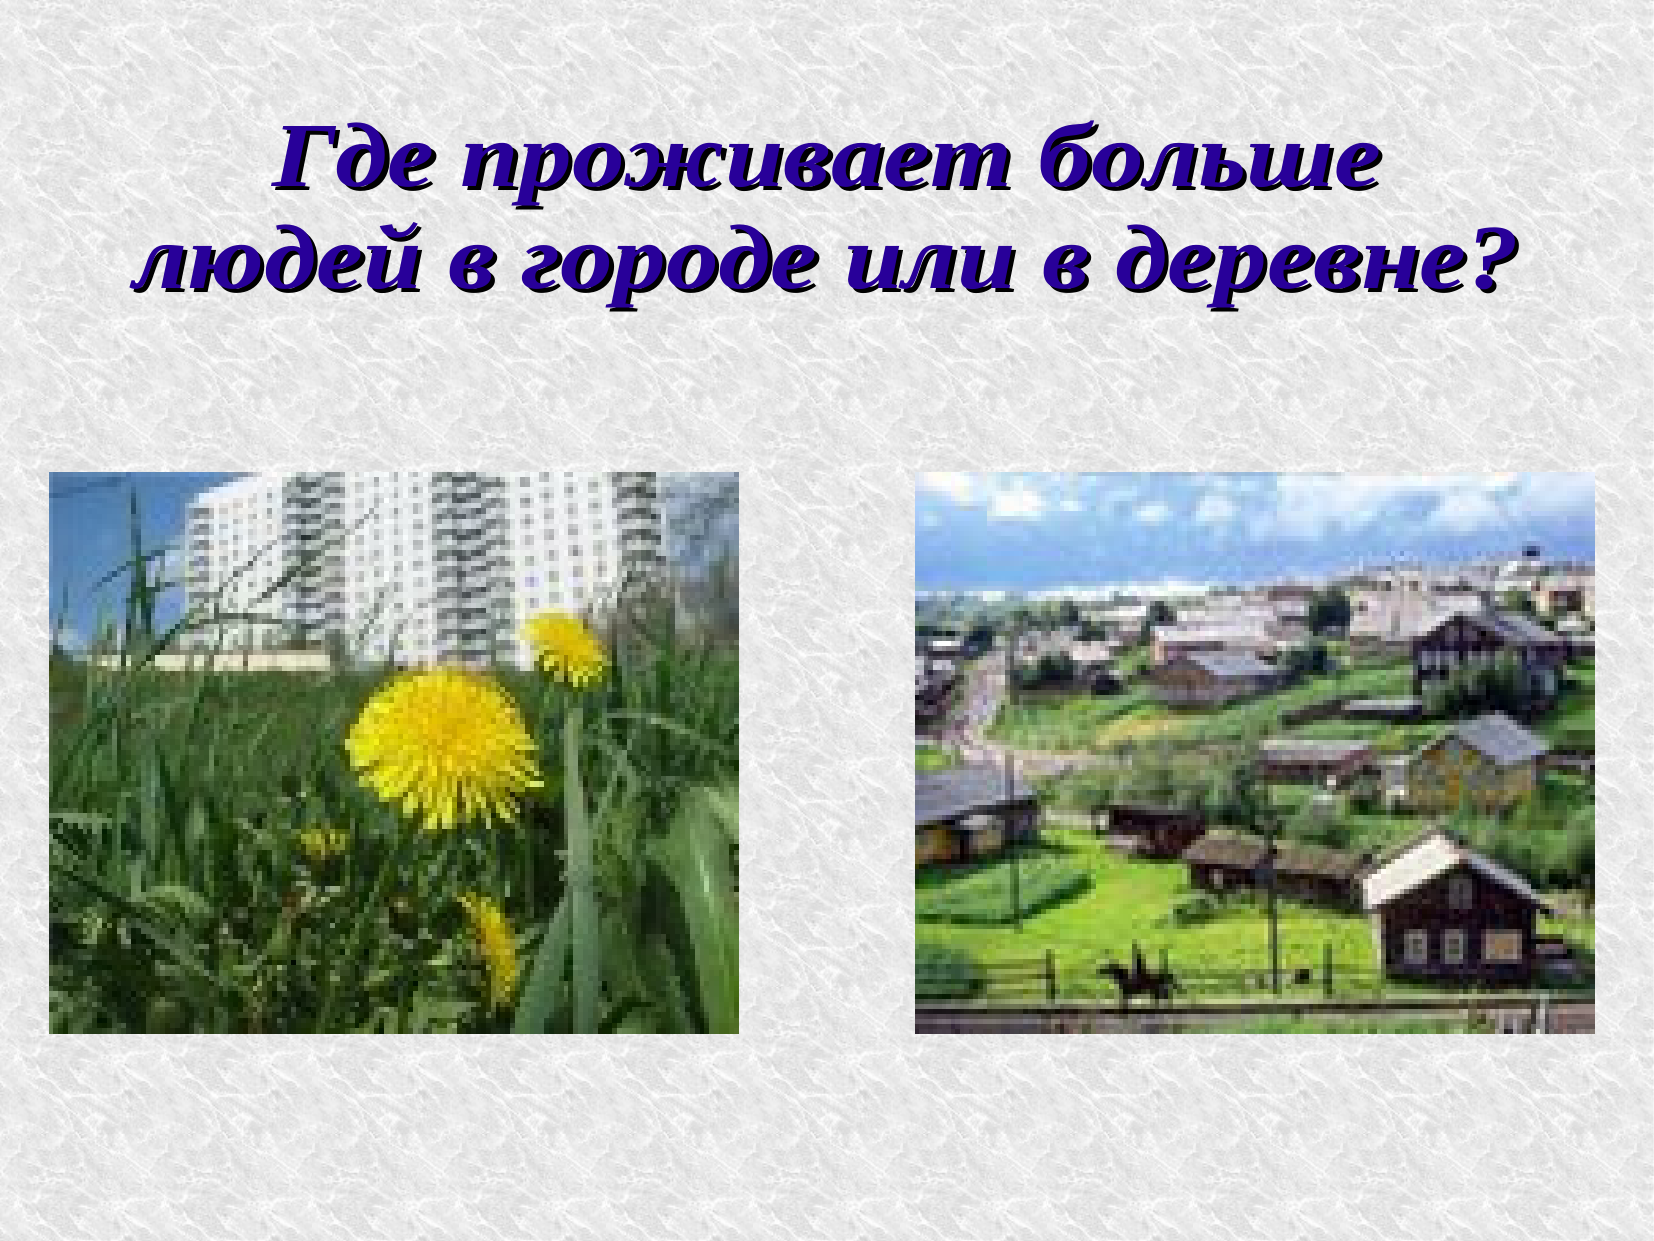

# Где проживает больше людей в городе или в деревне?